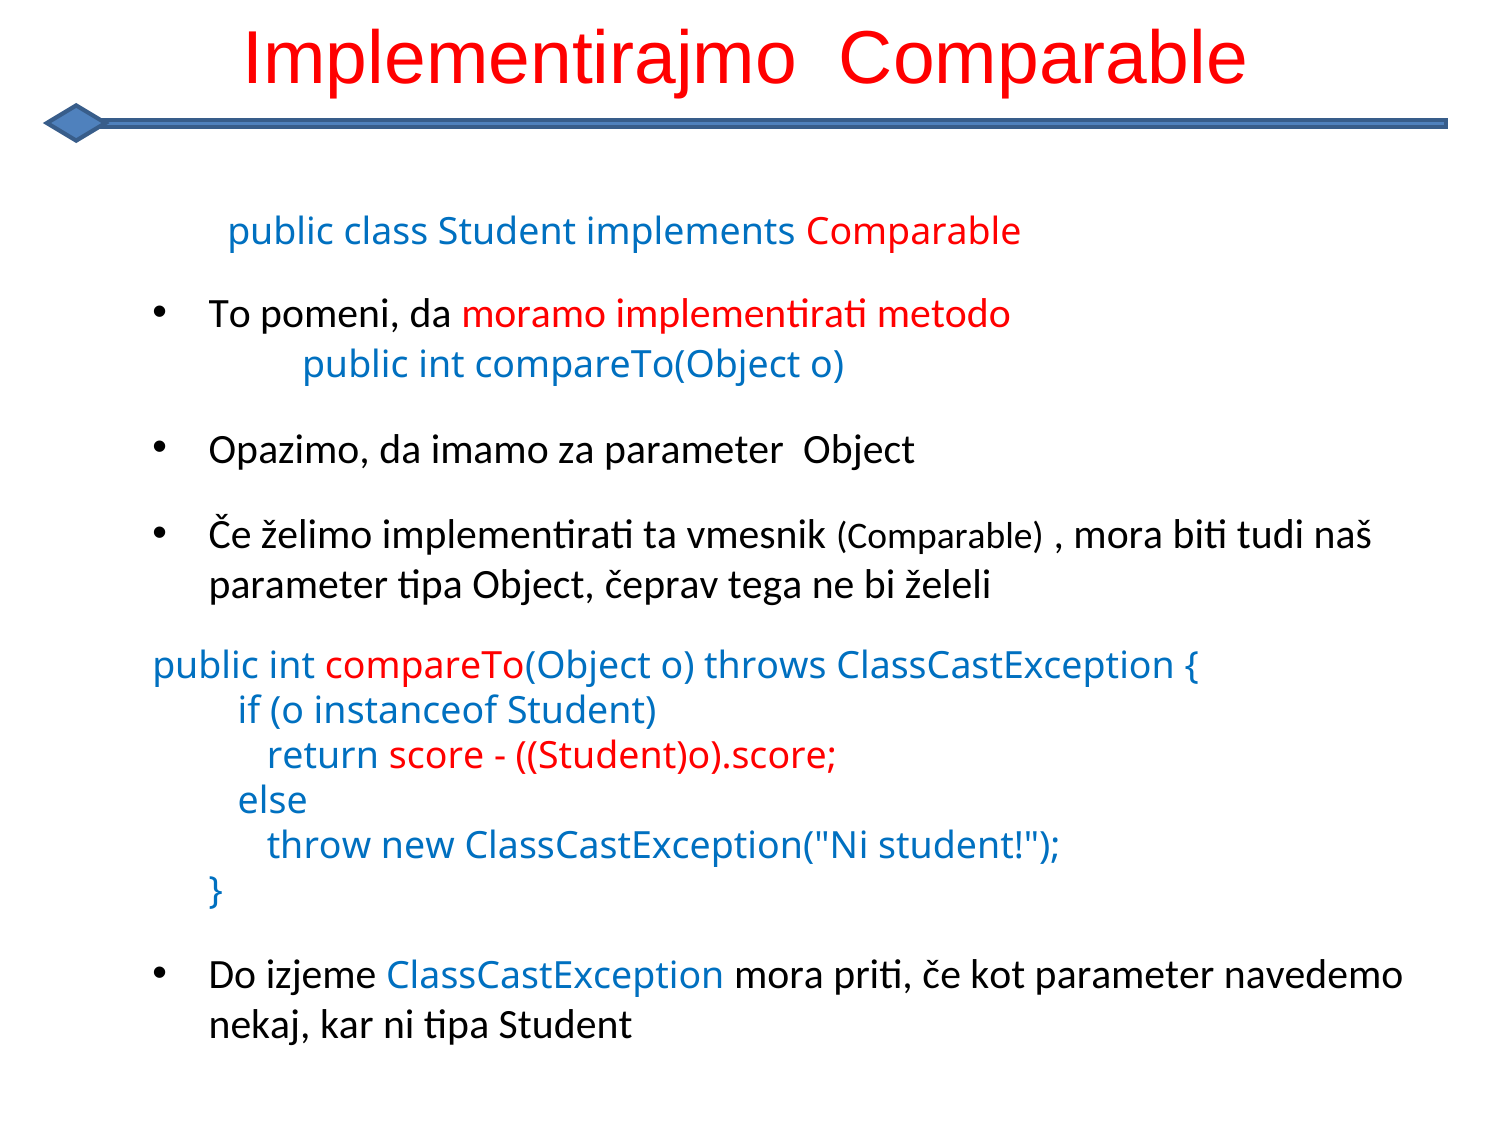

# Implementirajmo Comparable
public class Student implements Comparable
To pomeni, da moramo implementirati metodo
	public int compareTo(Object o)
Opazimo, da imamo za parameter Object
Če želimo implementirati ta vmesnik (Comparable) , mora biti tudi naš parameter tipa Object, čeprav tega ne bi želeli
public int compareTo(Object o) throws ClassCastException {
 if (o instanceof Student)
 return score - ((Student)o).score;
 else
 throw new ClassCastException("Ni student!");
}
Do izjeme ClassCastException mora priti, če kot parameter navedemo nekaj, kar ni tipa Student